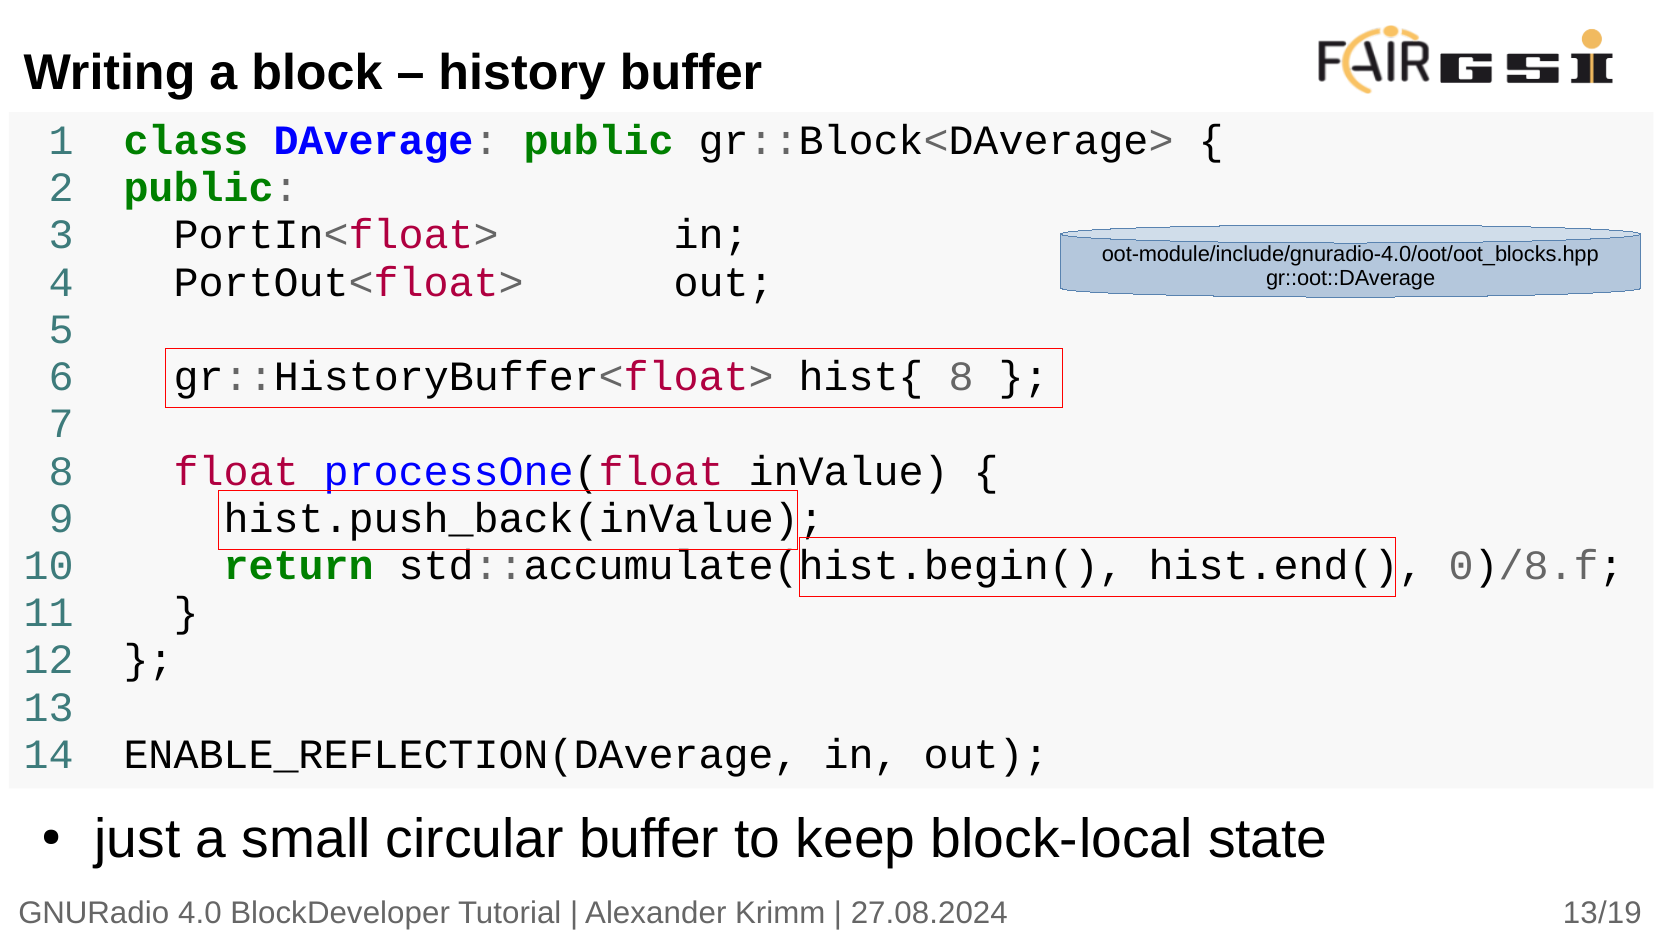

# Writing a block – history buffer
 1 class DAverage: public gr::Block<DAverage> {
 2 public:
 3 PortIn<float> in;
 4 PortOut<float> out;
 5
 6 gr::HistoryBuffer<float> hist{ 8 };
 7
 8 float processOne(float inValue) {
 9 hist.push_back(inValue);
10 return std::accumulate(hist.begin(), hist.end(), 0)/8.f;
11 }
12 };
13
14 ENABLE_REFLECTION(DAverage, in, out);
oot-module/include/gnuradio-4.0/oot/oot_blocks.hpp
gr::oot::DAverage
just a small circular buffer to keep block-local state